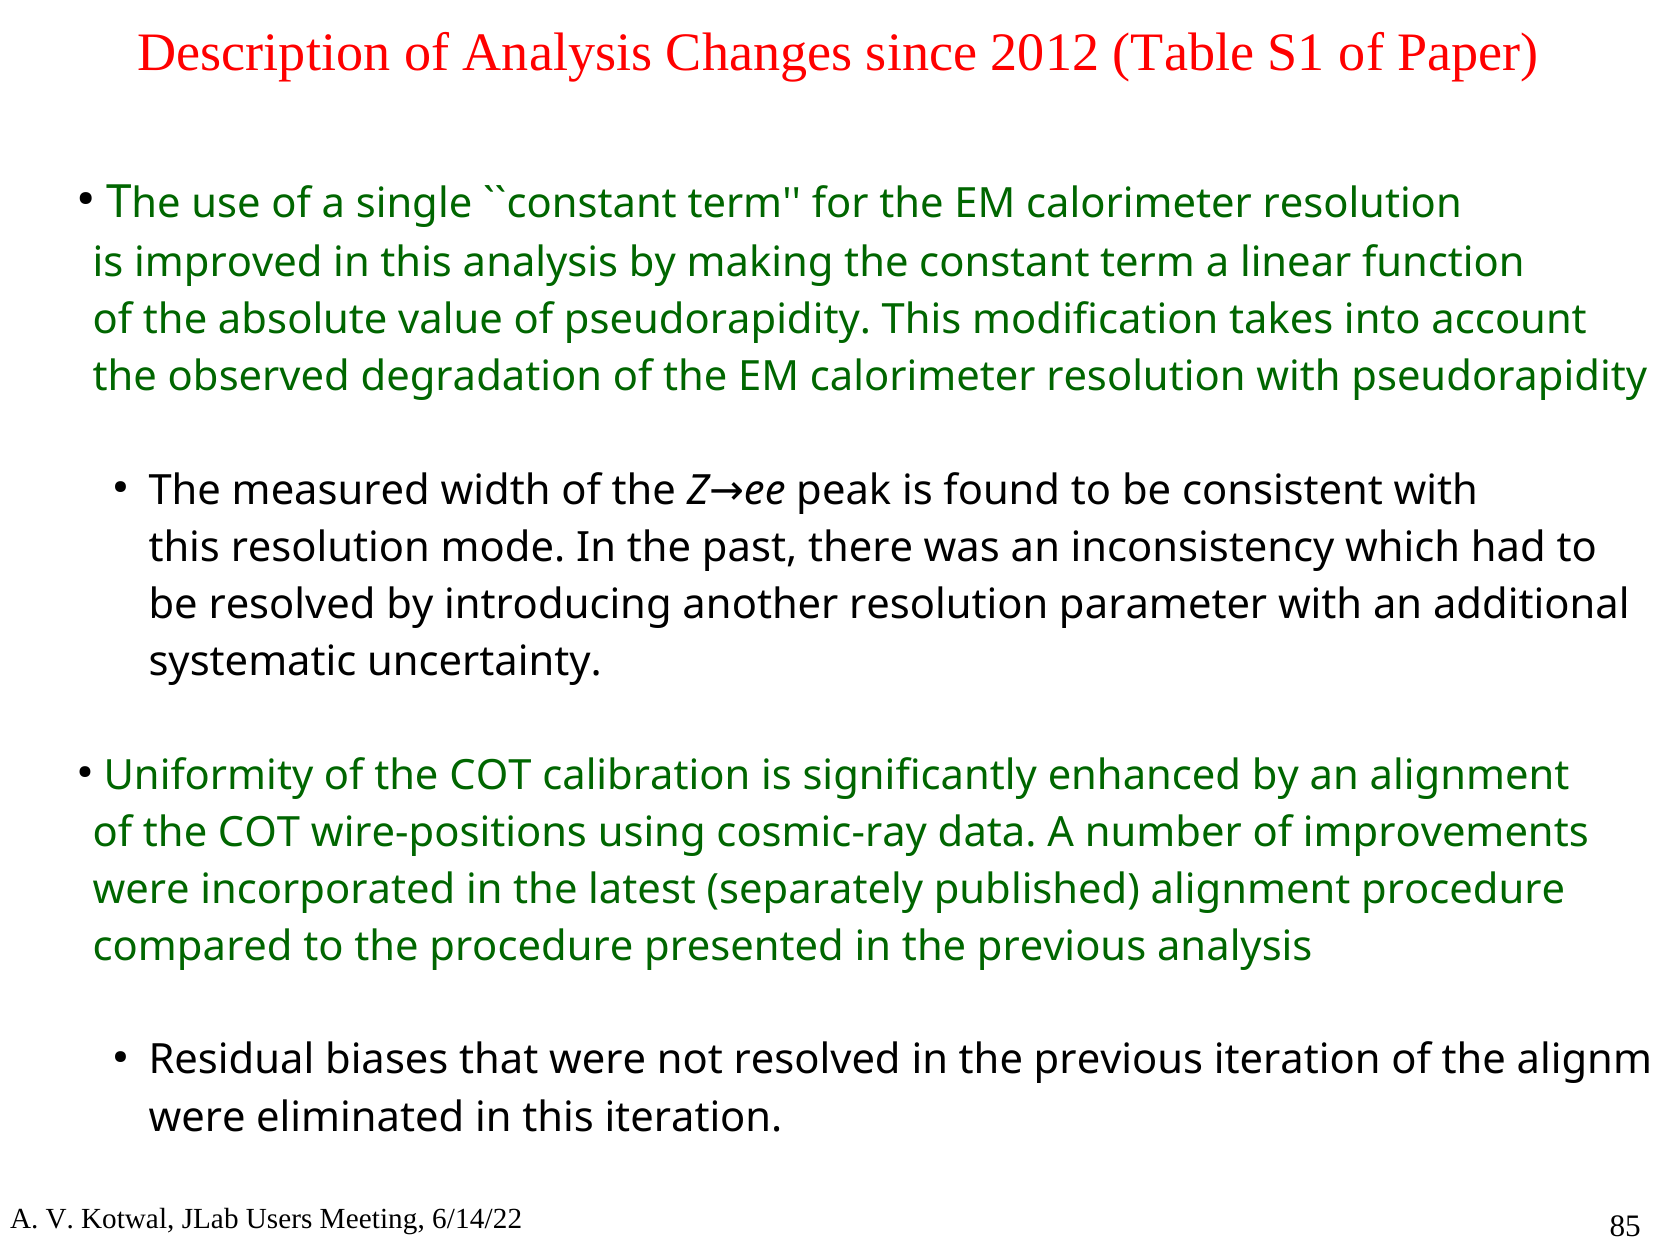

# Description of Analysis Changes since 2012 (Table S1 of Paper)
 The use of a single ``constant term'' for the EM calorimeter resolution
is improved in this analysis by making the constant term a linear function
of the absolute value of pseudorapidity. This modification takes into account
the observed degradation of the EM calorimeter resolution with pseudorapidity
The measured width of the Z→ee peak is found to be consistent with
this resolution mode. In the past, there was an inconsistency which had to
be resolved by introducing another resolution parameter with an additional
systematic uncertainty.
 Uniformity of the COT calibration is significantly enhanced by an alignment
of the COT wire-positions using cosmic-ray data. A number of improvements
were incorporated in the latest (separately published) alignment procedure
compared to the procedure presented in the previous analysis
Residual biases that were not resolved in the previous iteration of the alignment
were eliminated in this iteration.
A. V. Kotwal, JLab Users Meeting, 6/14/22